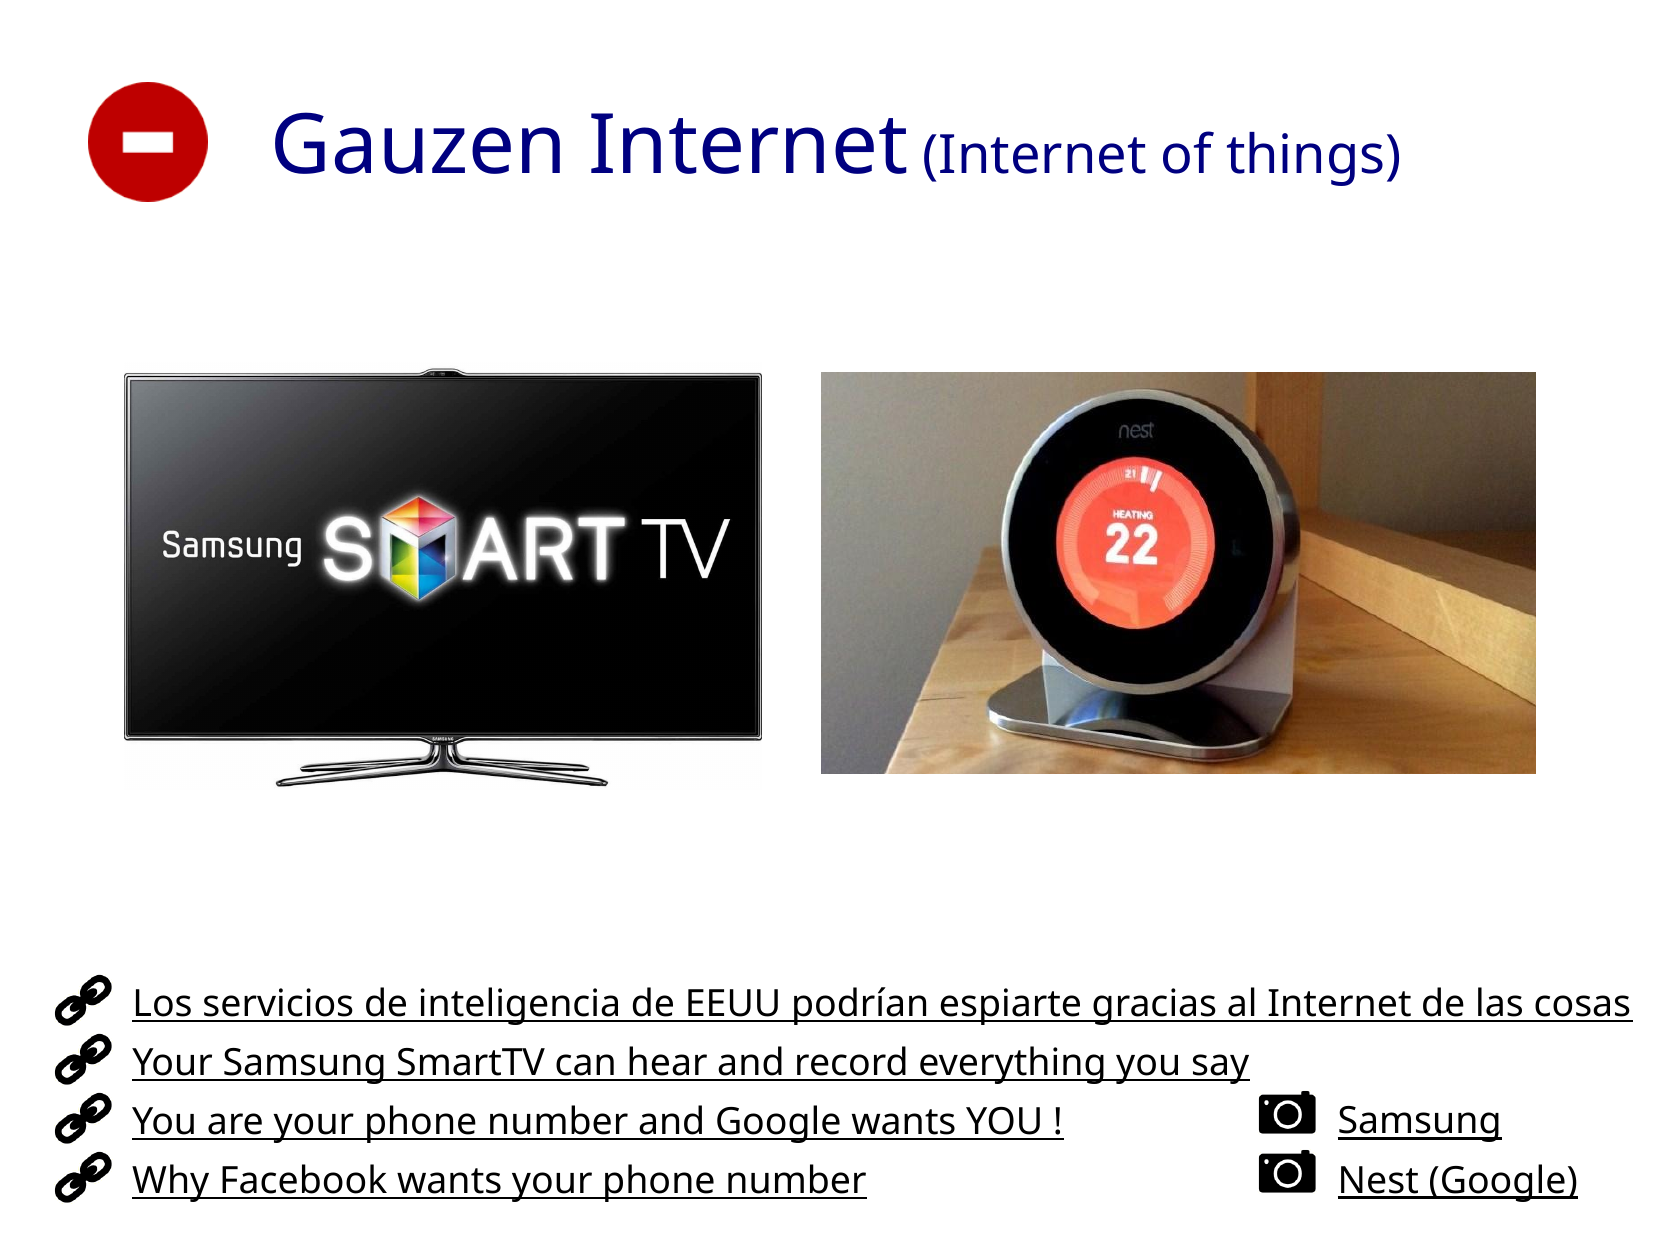

Gauzen Internet (Internet of things)
Los servicios de inteligencia de EEUU podrían espiarte gracias al Internet de las cosas
Your Samsung SmartTV can hear and record everything you say
Samsung
You are your phone number and Google wants YOU !
Nest (Google)
Why Facebook wants your phone number